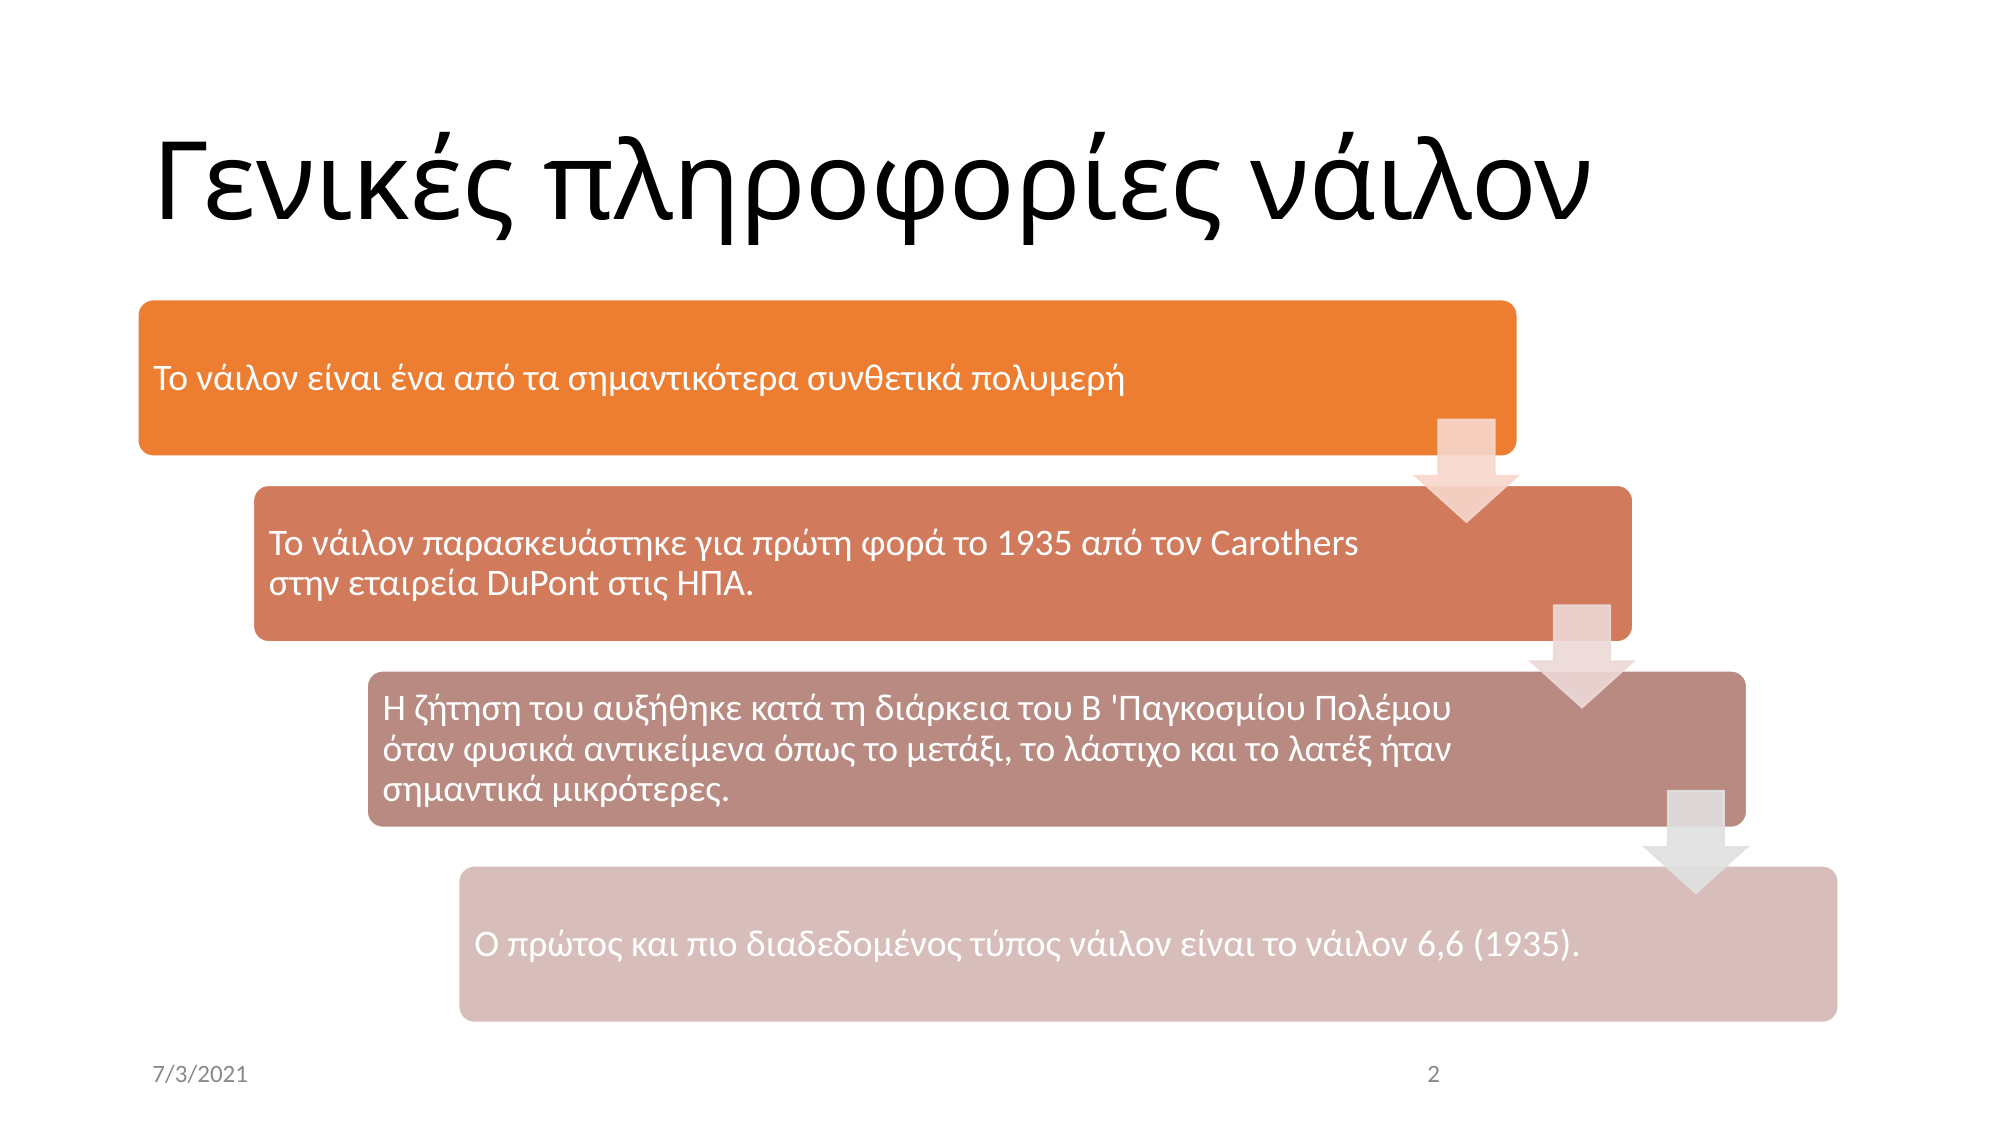

# Γενικές πληροφορίες νάιλον
Το νάιλον είναι ένα από τα σημαντικότερα συνθετικά πολυμερή
Το νάιλον παρασκευάστηκε για πρώτη φορά το 1935 από τον Carothers στην εταιρεία DuPont στις ΗΠΑ.
Η ζήτηση του αυξήθηκε κατά τη διάρκεια του Β 'Παγκοσμίου Πολέμου όταν φυσικά αντικείμενα όπως το μετάξι, το λάστιχο και το λατέξ ήταν σημαντικά μικρότερες.
Ο πρώτος και πιο διαδεδομένος τύπος νάιλον είναι το νάιλον 6,6 (1935).
7/3/2021